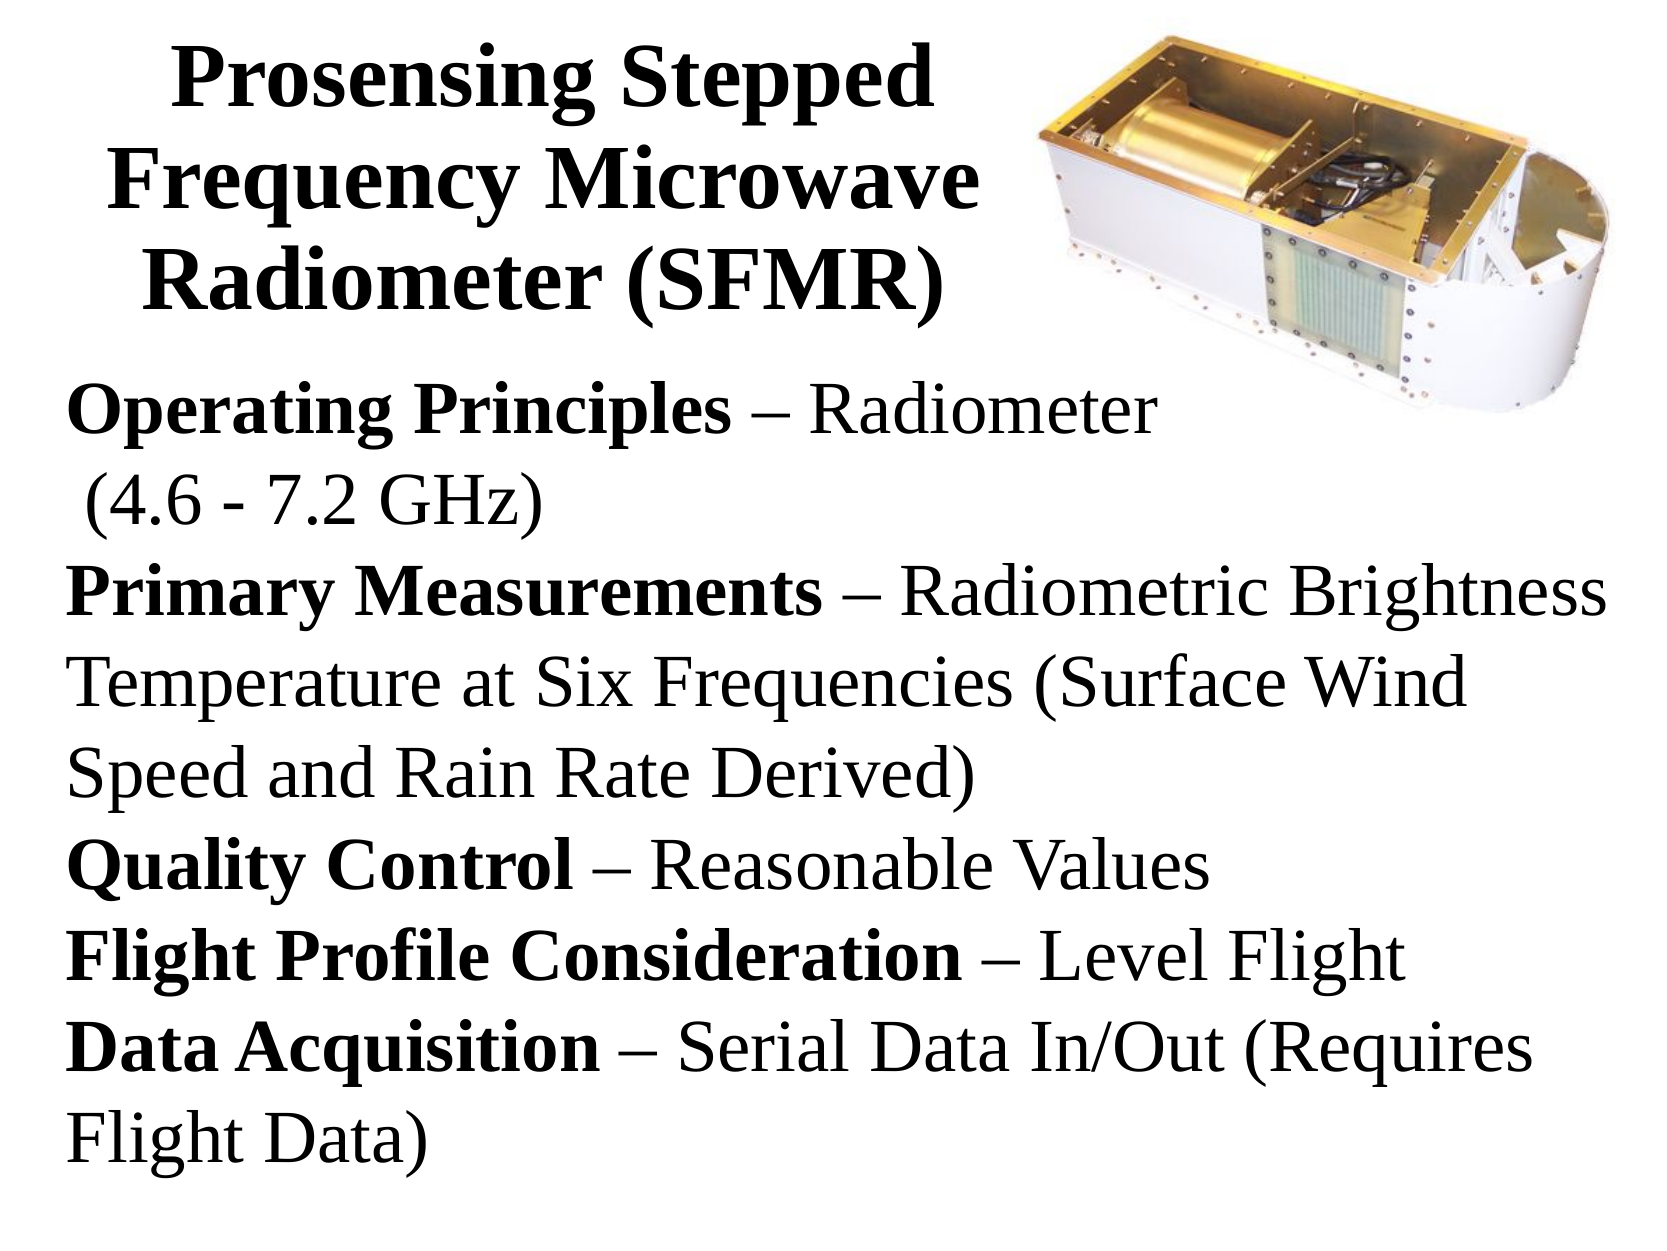

# Prosensing Stepped Frequency Microwave Radiometer (SFMR)
Operating Principles – Radiometer
 (4.6 - 7.2 GHz)
Primary Measurements – Radiometric Brightness Temperature at Six Frequencies (Surface Wind Speed and Rain Rate Derived)
Quality Control – Reasonable Values
Flight Profile Consideration – Level Flight
Data Acquisition – Serial Data In/Out (Requires Flight Data)